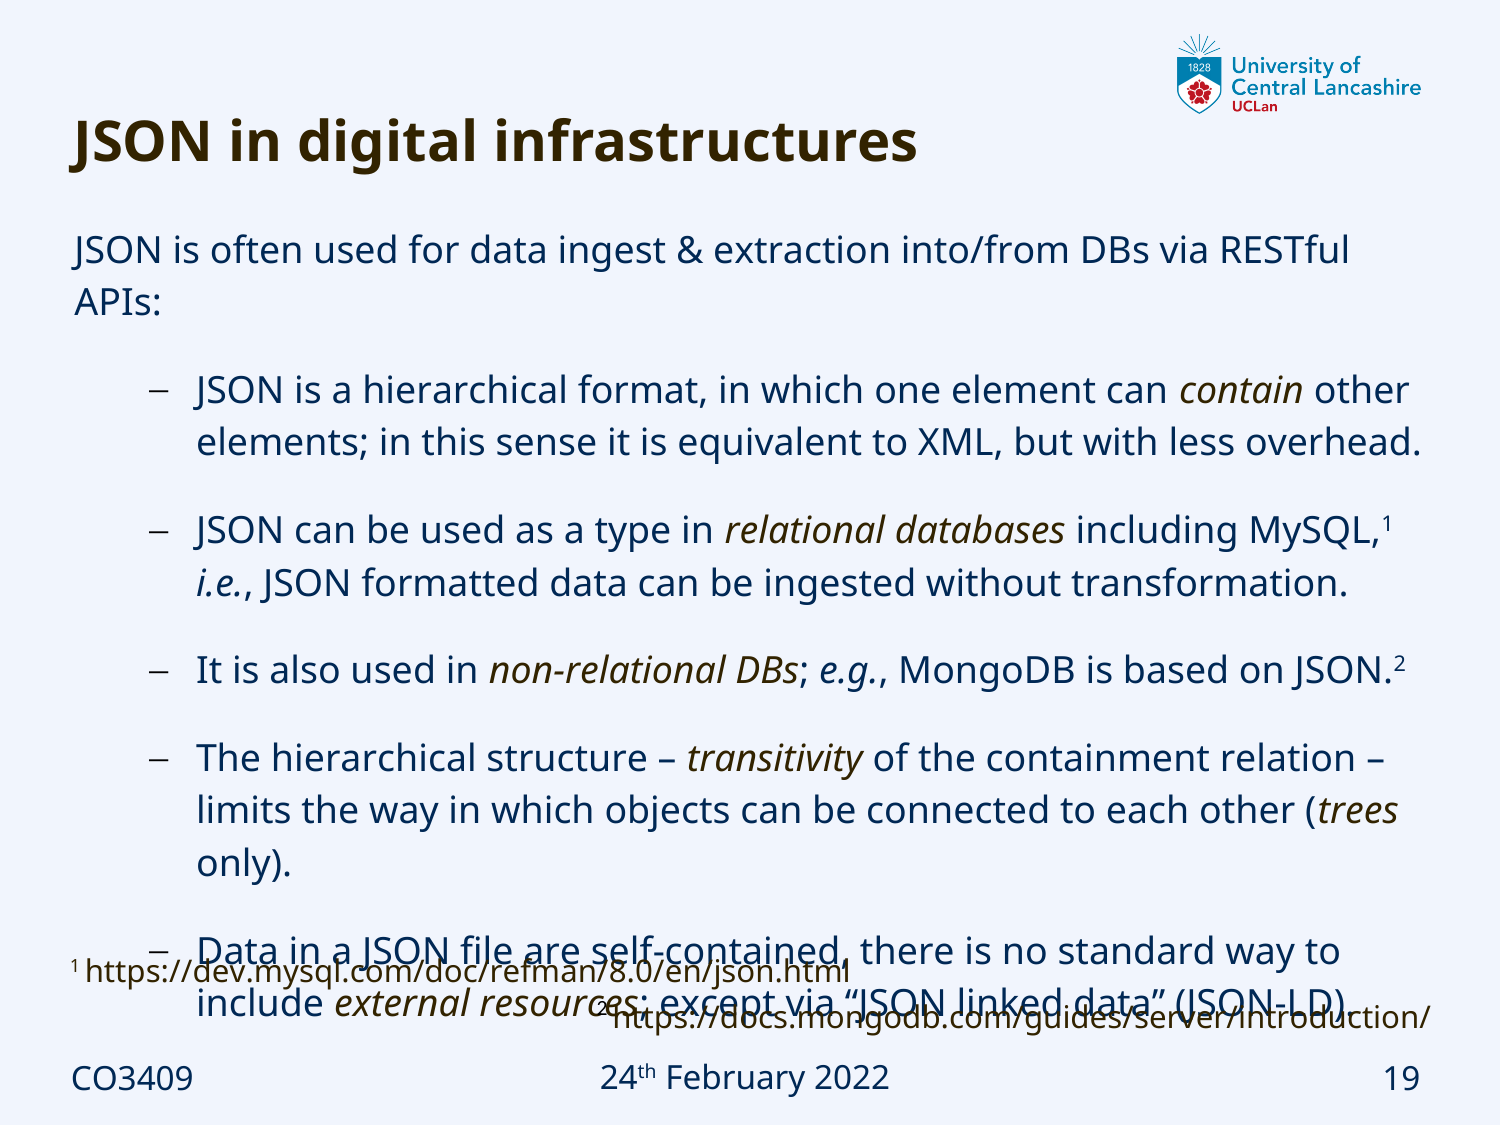

# JSON in digital infrastructures
JSON is often used for data ingest & extraction into/from DBs via RESTful APIs:
JSON is a hierarchical format, in which one element can contain other elements; in this sense it is equivalent to XML, but with less overhead.
JSON can be used as a type in relational databases including MySQL,1 i.e., JSON formatted data can be ingested without transformation.
It is also used in non-relational DBs; e.g., MongoDB is based on JSON.2
The hierarchical structure – transitivity of the containment relation – limits the way in which objects can be connected to each other (trees only).
Data in a JSON file are self-contained, there is no standard way to include external resources; except via “JSON linked data” (JSON-LD).
1 https://dev.mysql.com/doc/refman/8.0/en/json.html
2 https://docs.mongodb.com/guides/server/introduction/